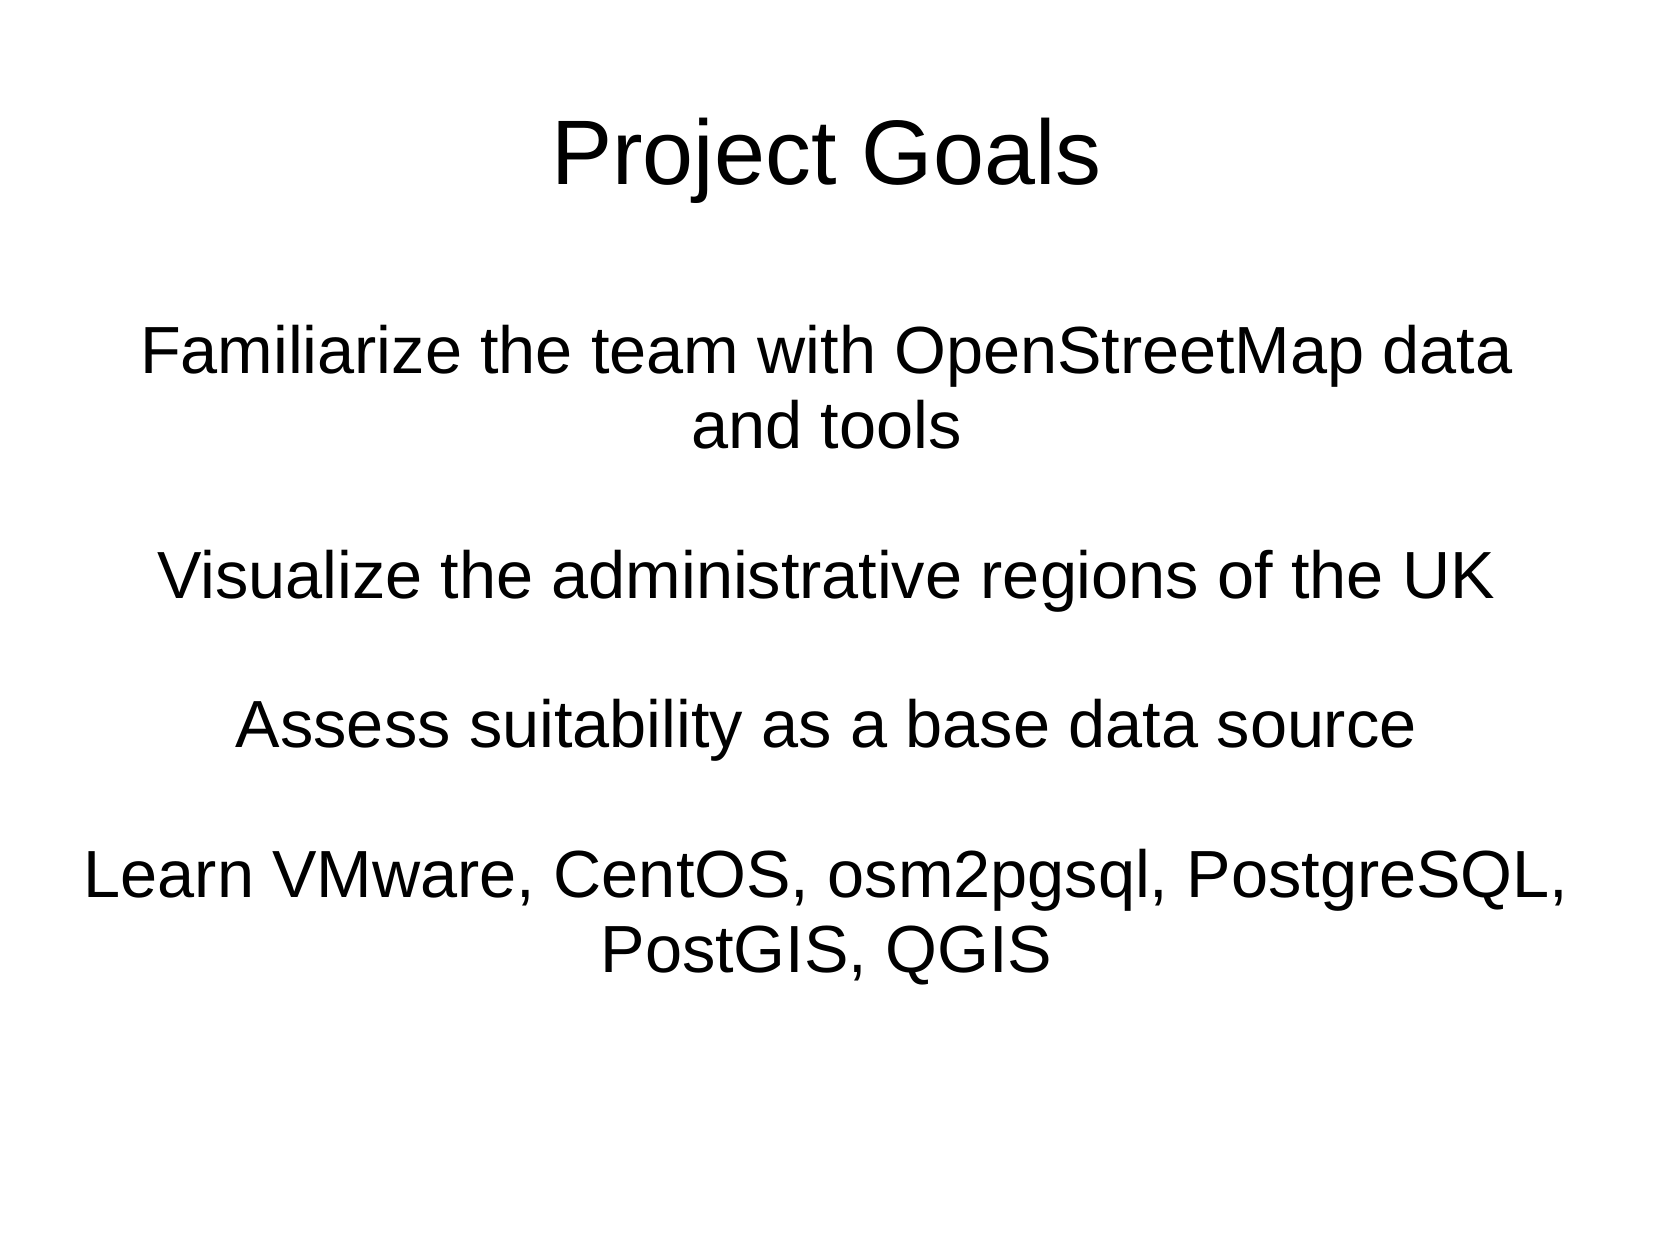

# Project Goals
Familiarize the team with OpenStreetMap data and tools
Visualize the administrative regions of the UK
Assess suitability as a base data source
Learn VMware, CentOS, osm2pgsql, PostgreSQL, PostGIS, QGIS